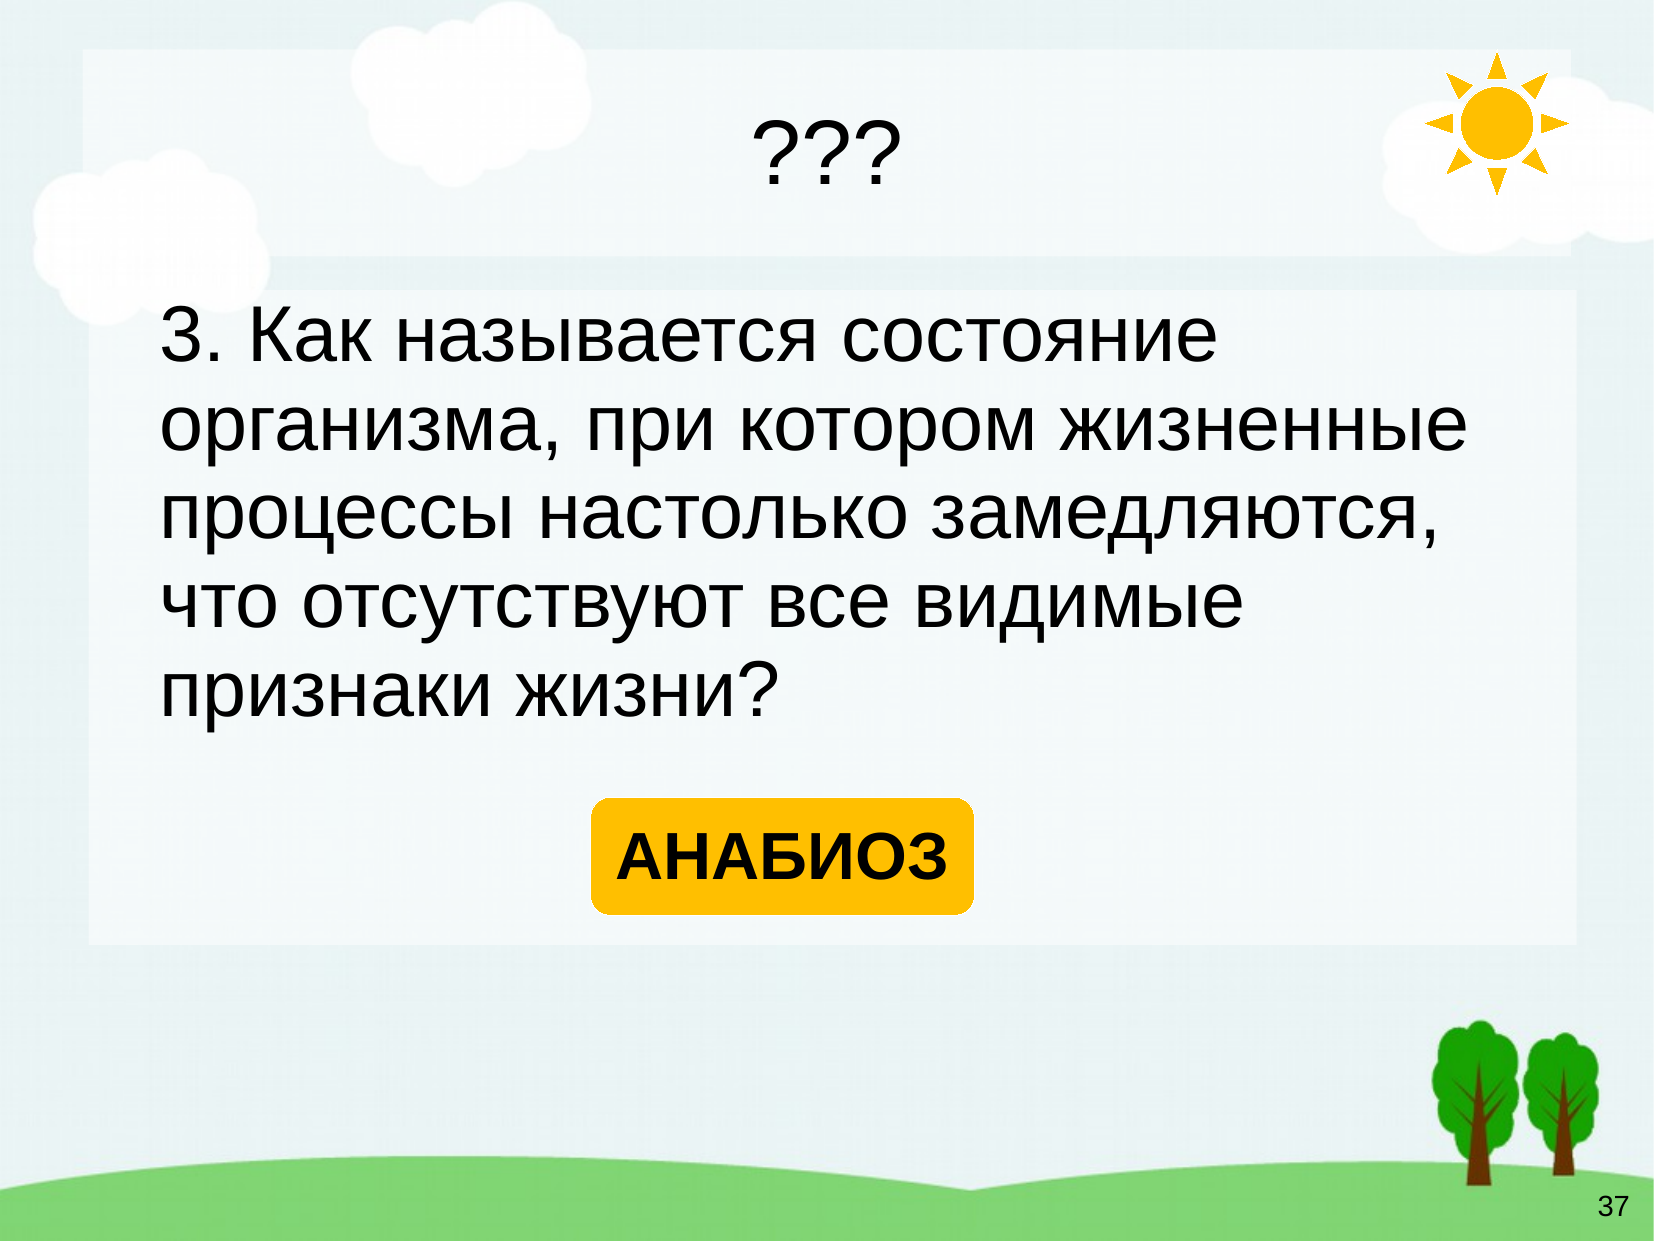

# ???
3. Как называется состояние организма, при котором жизненные процессы настолько замедляются, что отсутствуют все видимые признаки жизни?
АНАБИОЗ
37